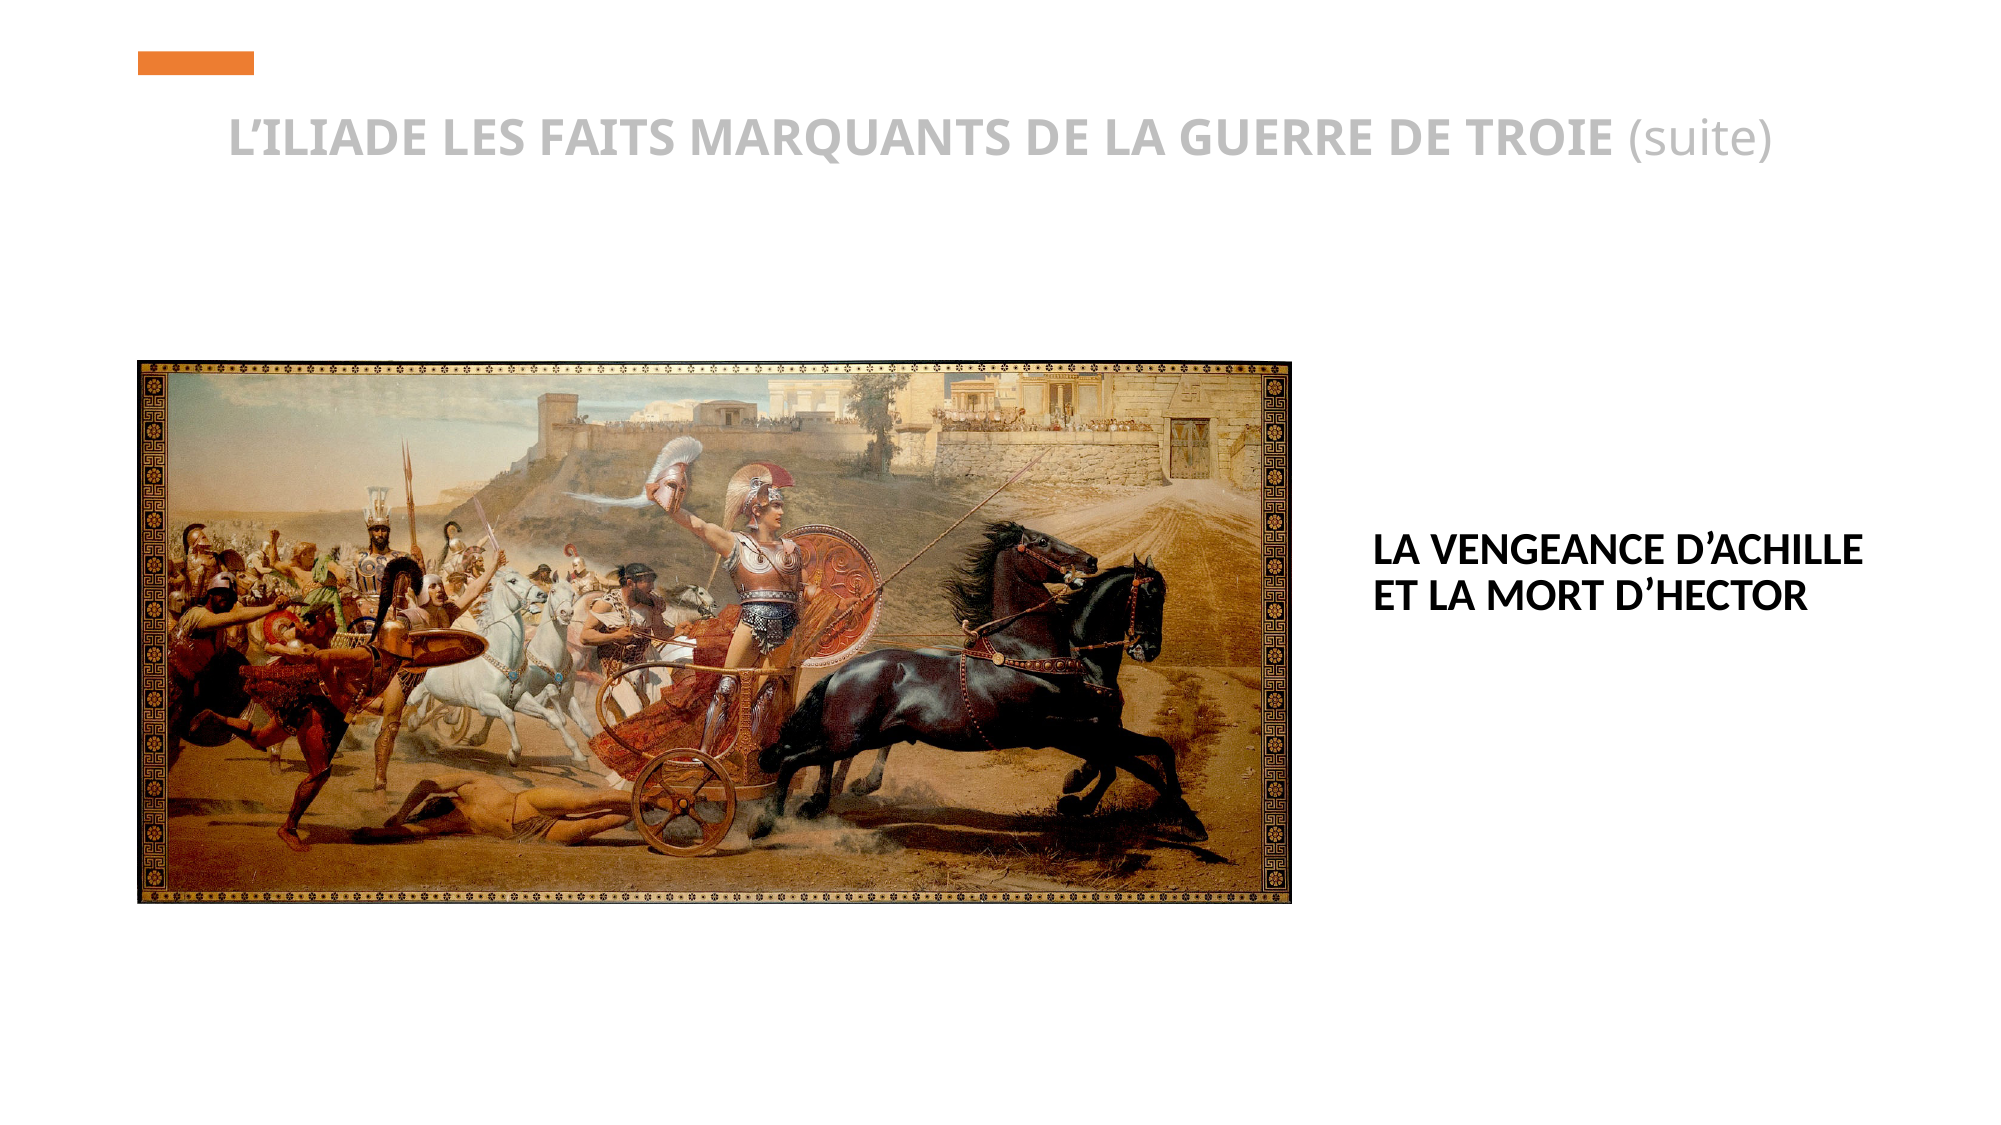

# L’ILIADE LES FAITS MARQUANTS DE LA GUERRE DE TROIE (suite)
LA VENGEANCE D’ACHILLE
ET LA MORT D’HECTOR